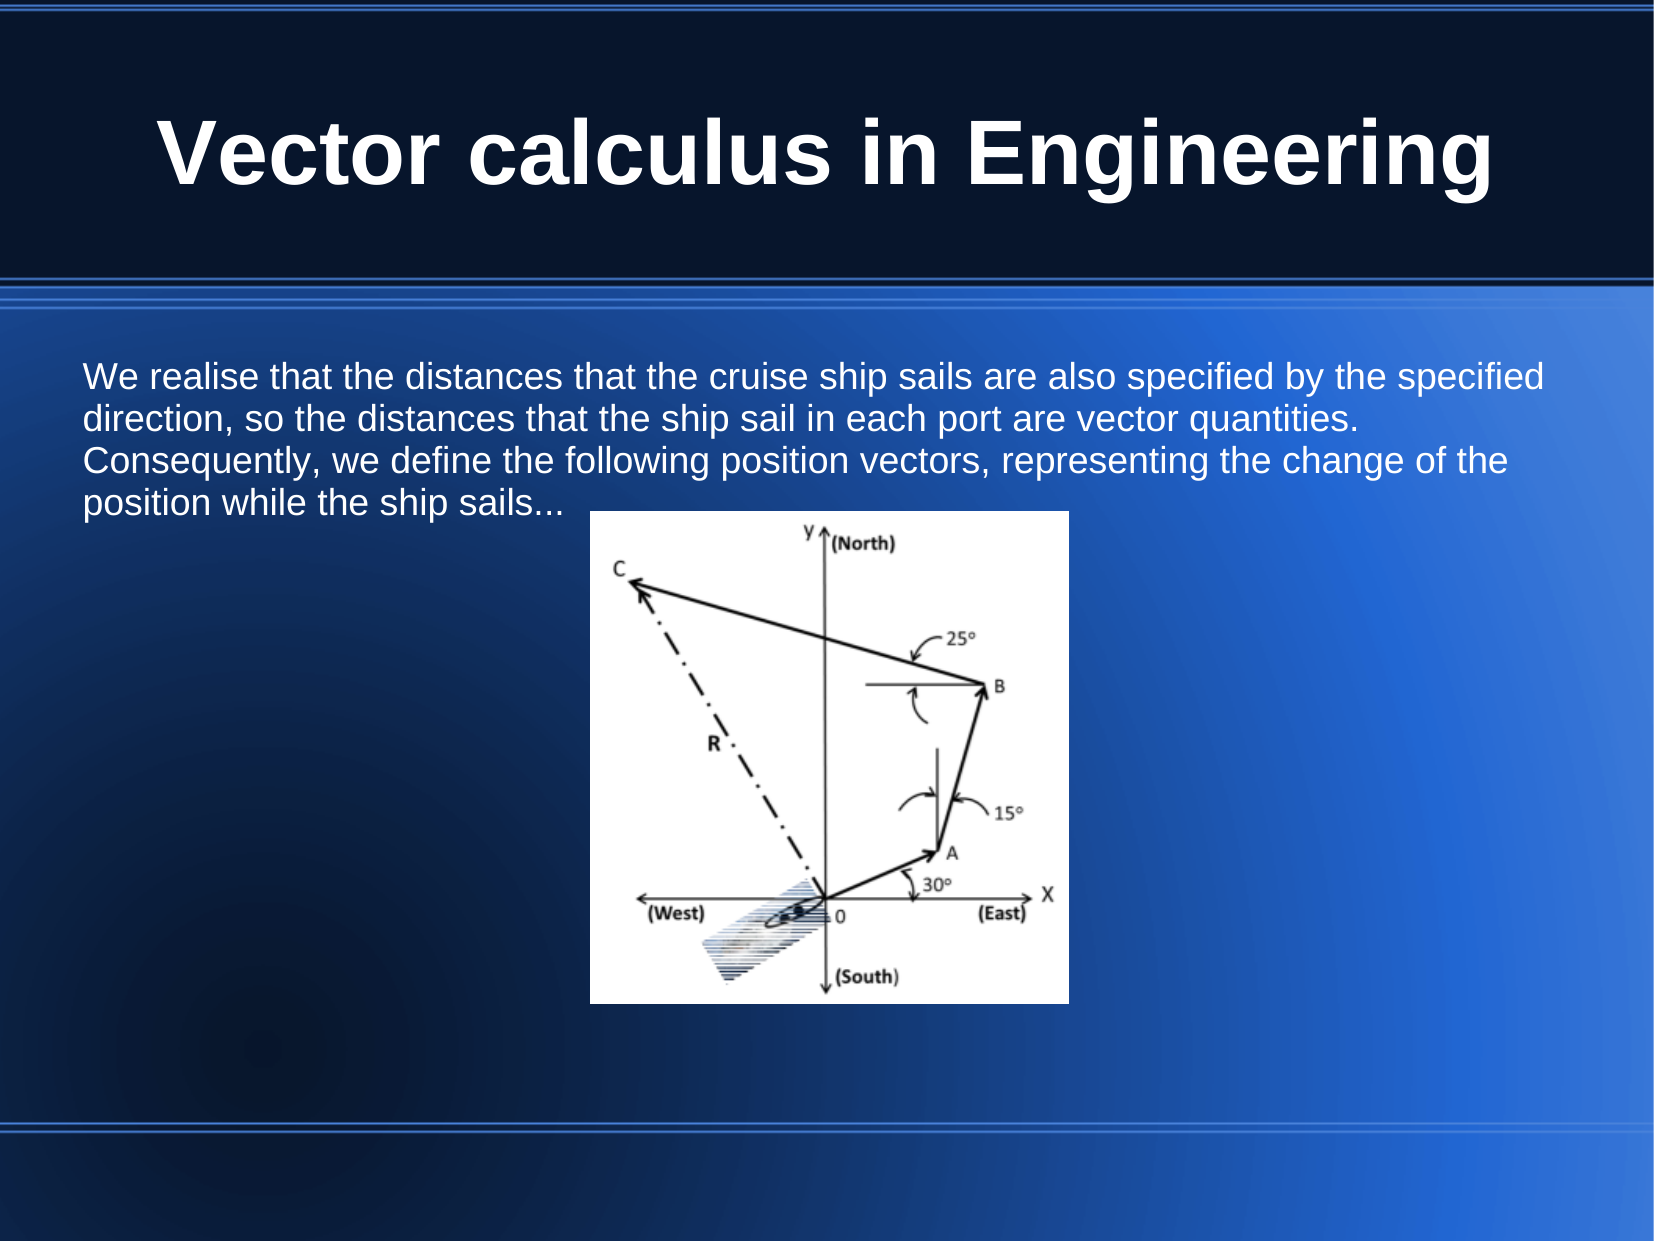

# Vector calculus in Engineering
We realise that the distances that the cruise ship sails are also specified by the specified direction, so the distances that the ship sail in each port are vector quantities. Consequently, we define the following position vectors, representing the change of the position while the ship sails...